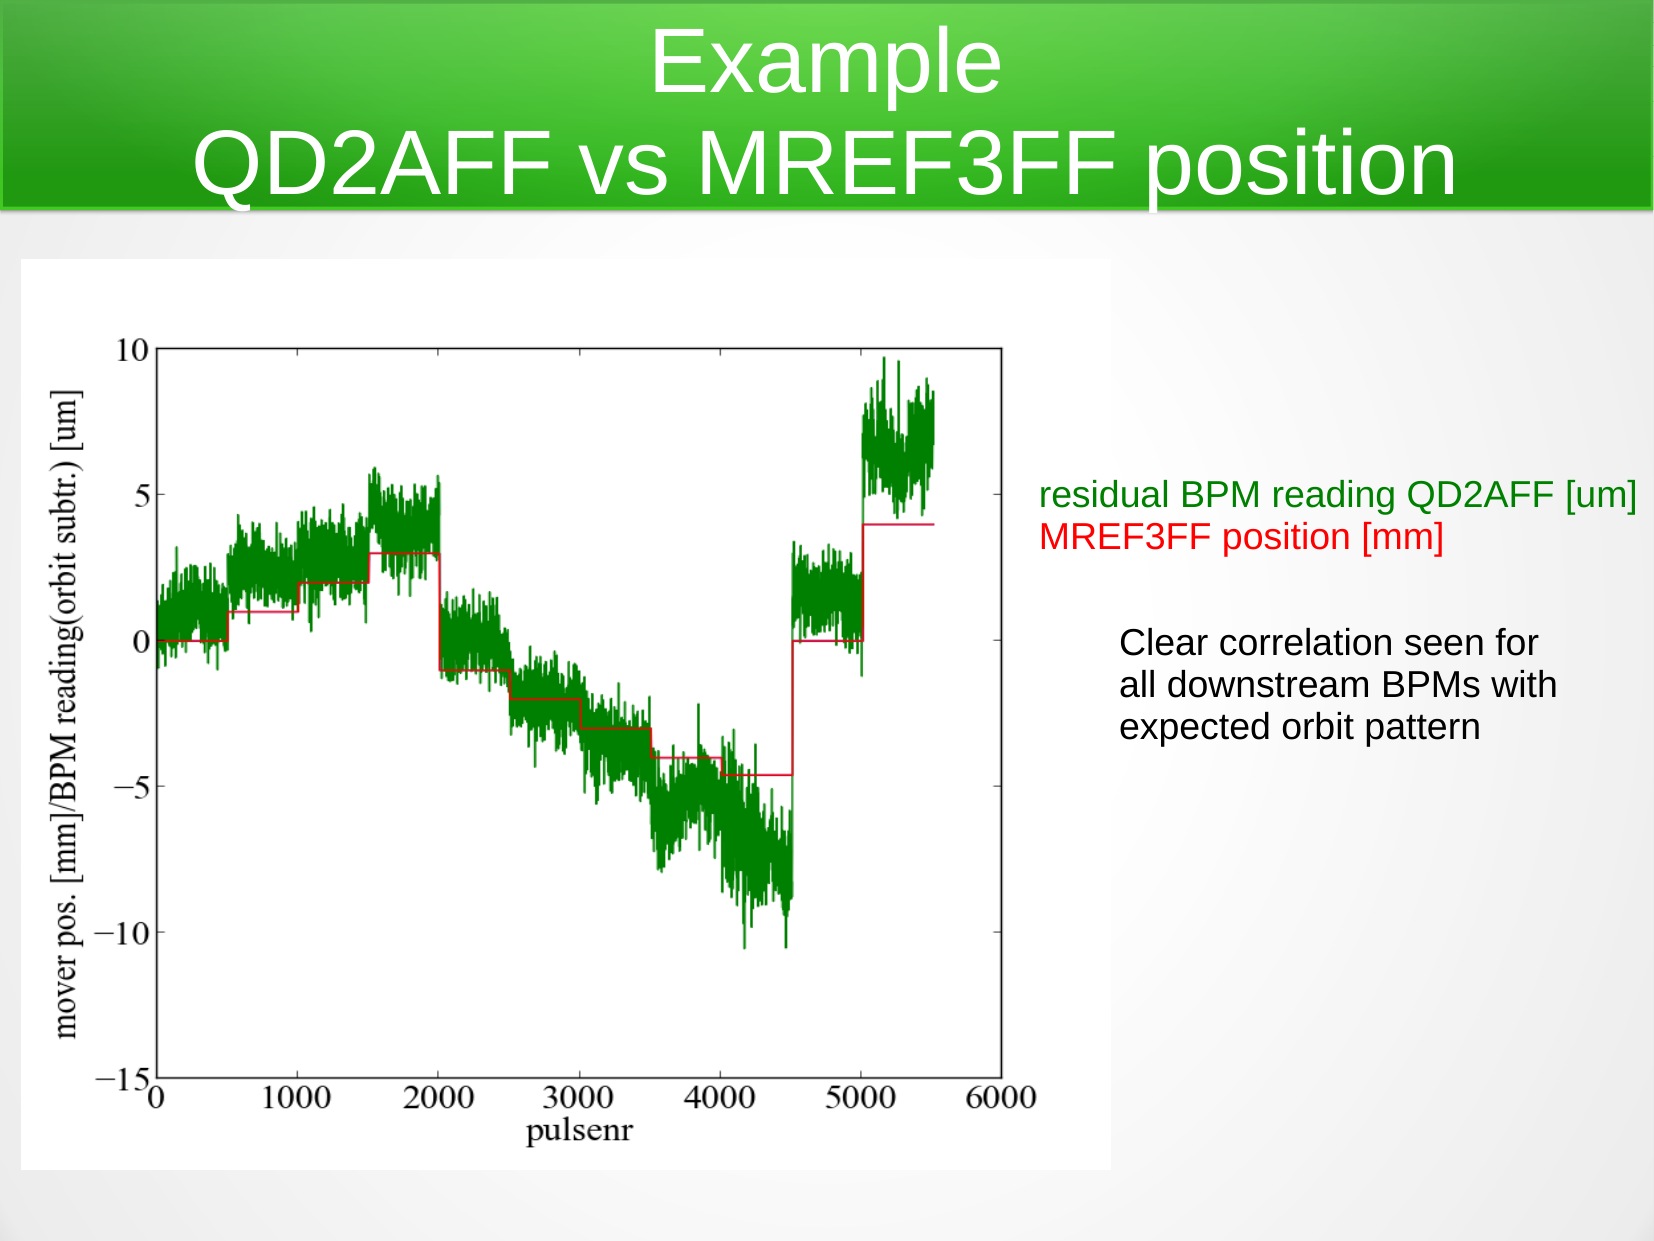

# Example QD2AFF vs MREF3FF position
residual BPM reading QD2AFF [um]
MREF3FF position [mm]
Clear correlation seen for all downstream BPMs with expected orbit pattern